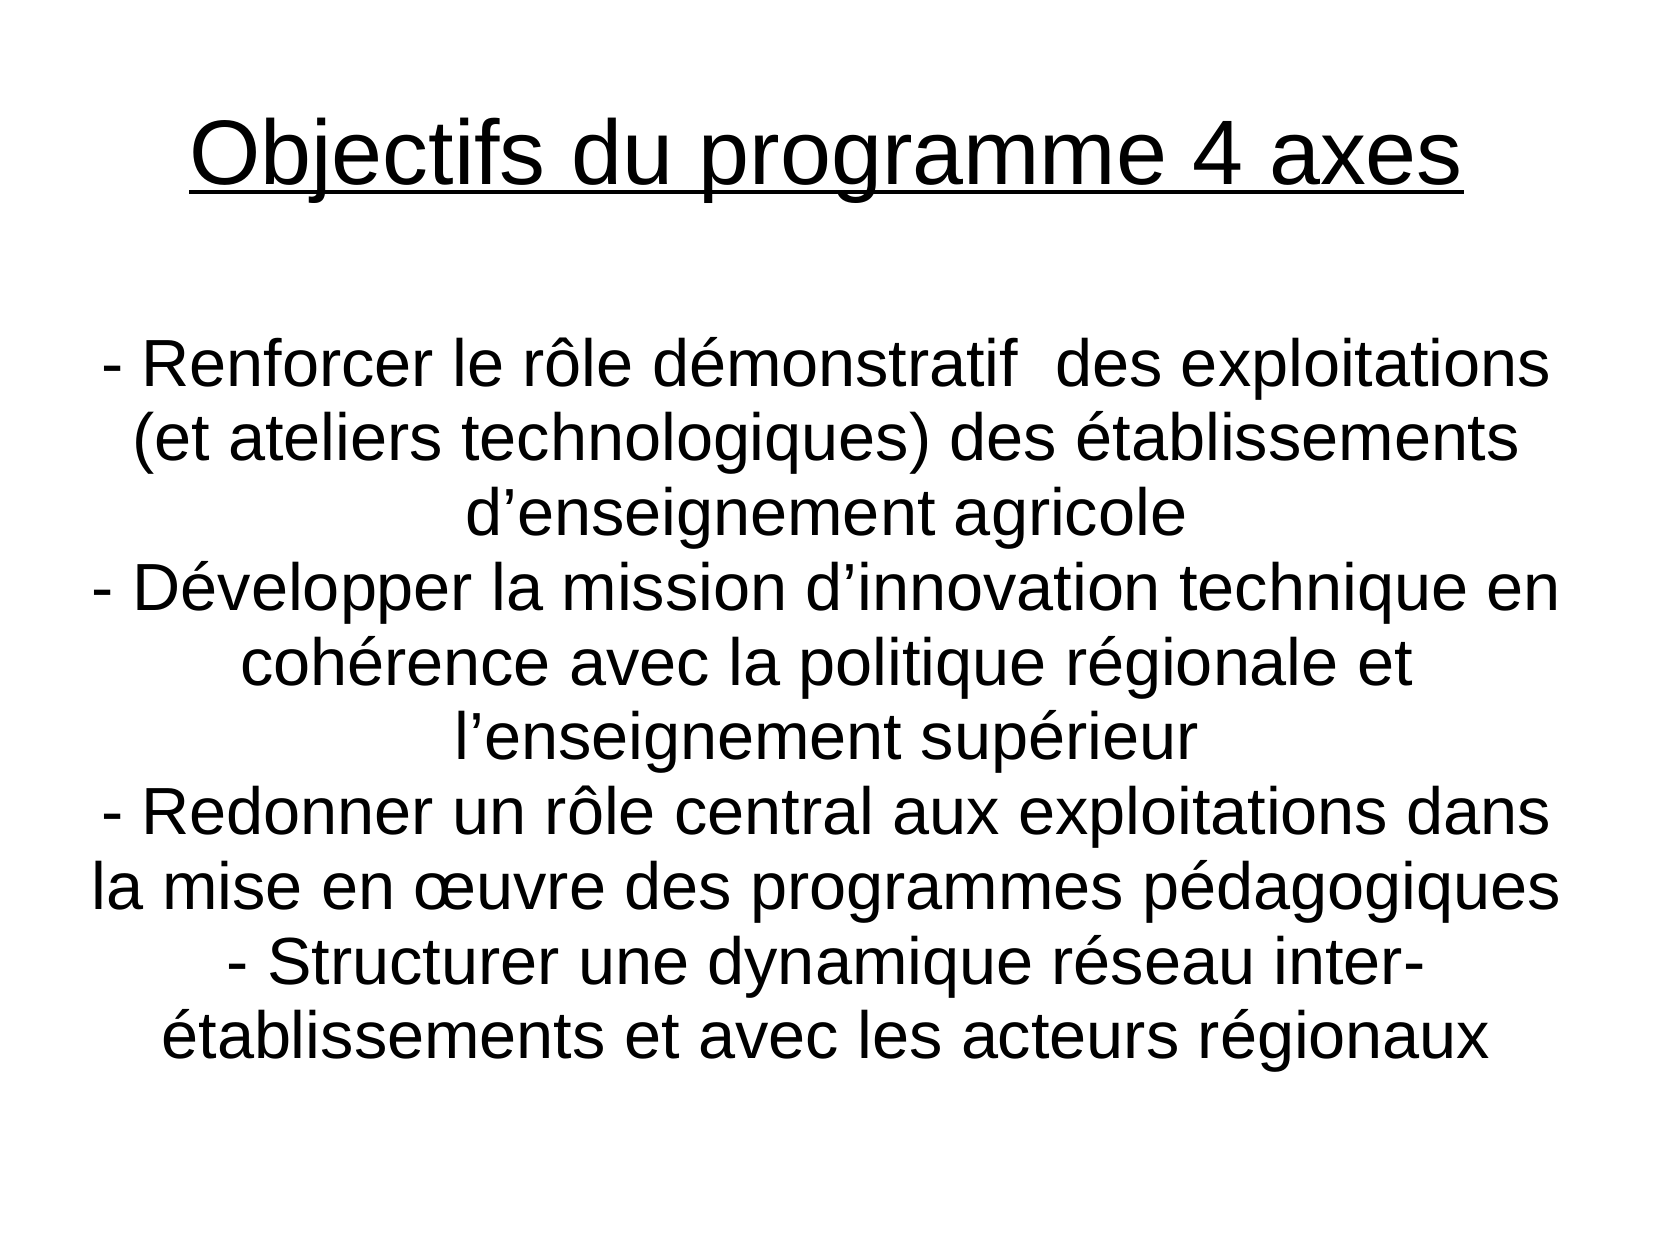

# Objectifs du programme 4 axes
- Renforcer le rôle démonstratif des exploitations (et ateliers technologiques) des établissements d’enseignement agricole
- Développer la mission d’innovation technique en cohérence avec la politique régionale et l’enseignement supérieur
- Redonner un rôle central aux exploitations dans la mise en œuvre des programmes pédagogiques
- Structurer une dynamique réseau inter-établissements et avec les acteurs régionaux